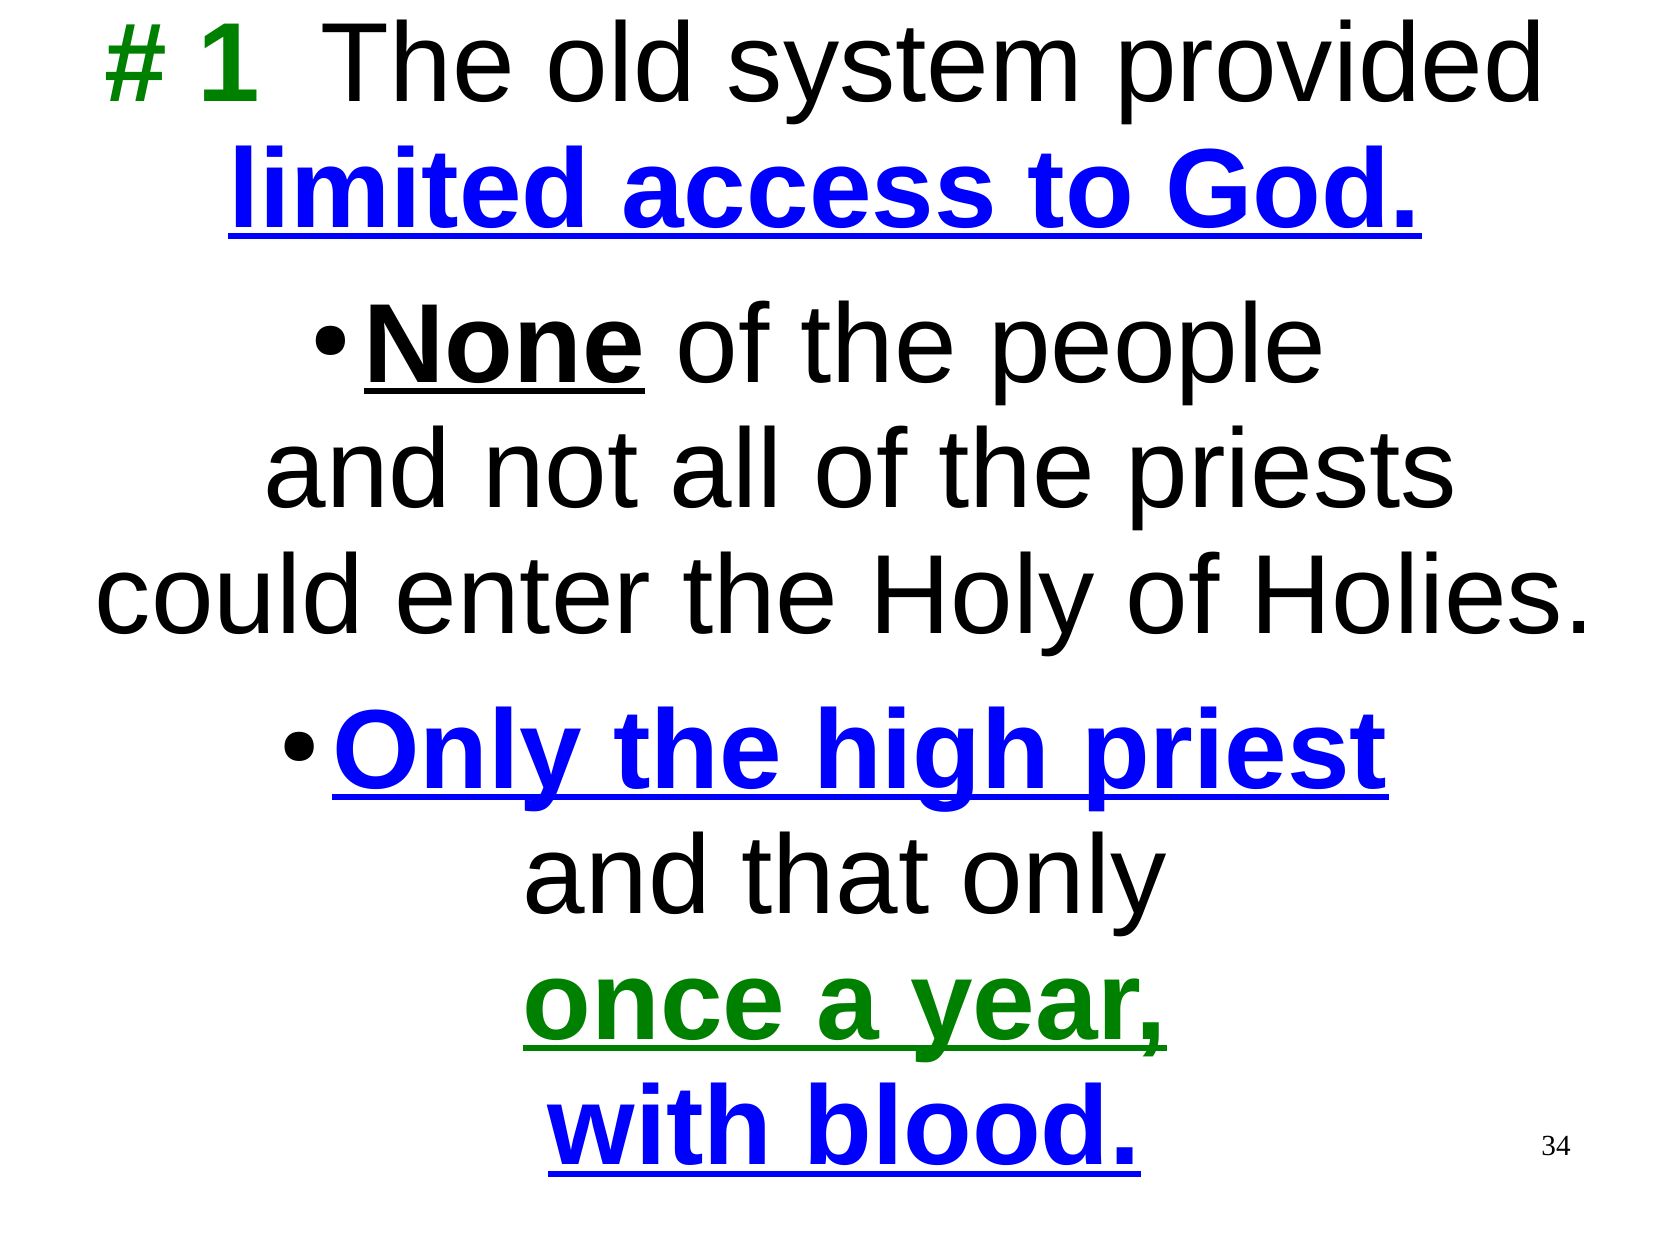

# # 1 The old system provided limited access to God.
None of the people
and not all of the priests
could enter the Holy of Holies.
Only the high priest
and that only
once a year,
with blood.
34